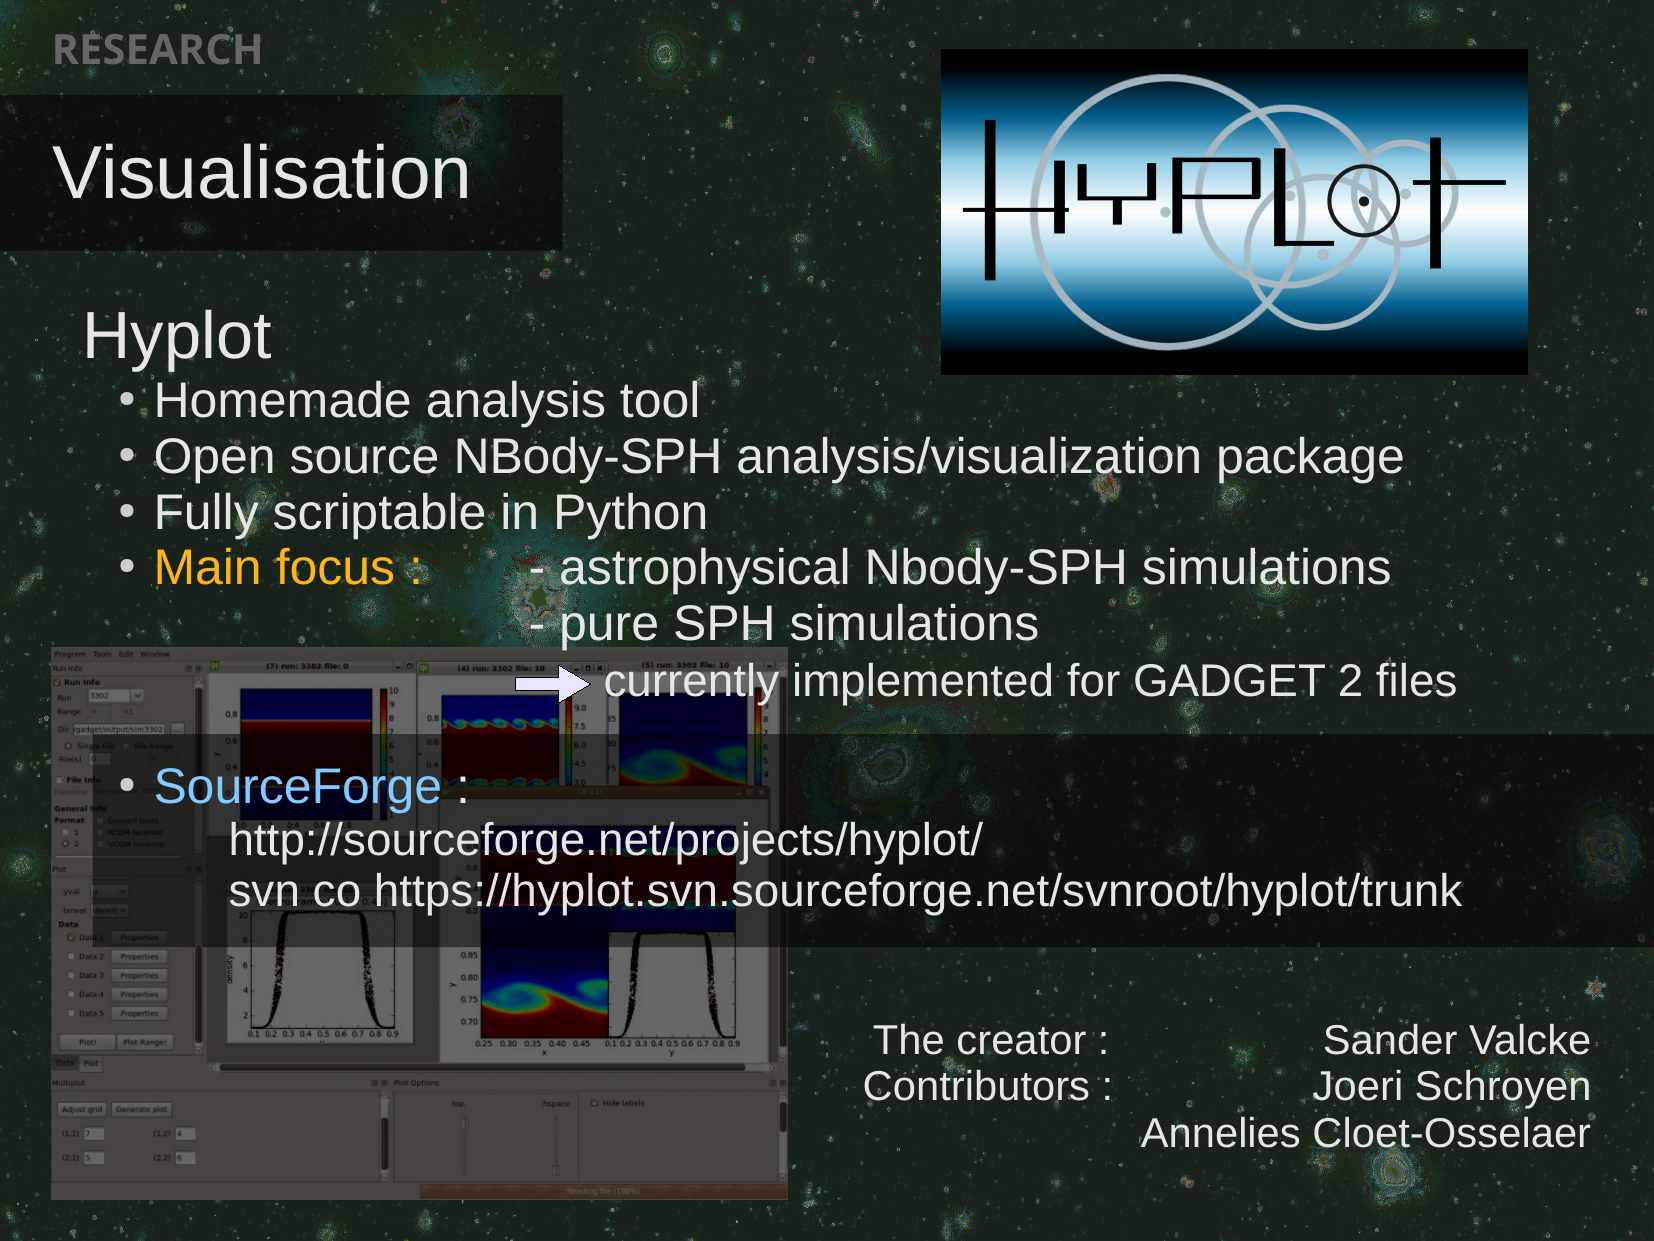

RESEARCH
Visualisation
Hyplot
Homemade analysis tool
Open source NBody-SPH analysis/visualization package
Fully scriptable in Python
Main focus :		- astrophysical Nbody-SPH simulations
					- pure SPH simulations
						currently implemented for GADGET 2 files
SourceForge :
	http://sourceforge.net/projects/hyplot/
	svn co https://hyplot.svn.sourceforge.net/svnroot/hyplot/trunk
#
The creator :			Sander Valcke
			Contributors :			Joeri Schroyen
								Annelies Cloet-Osselaer